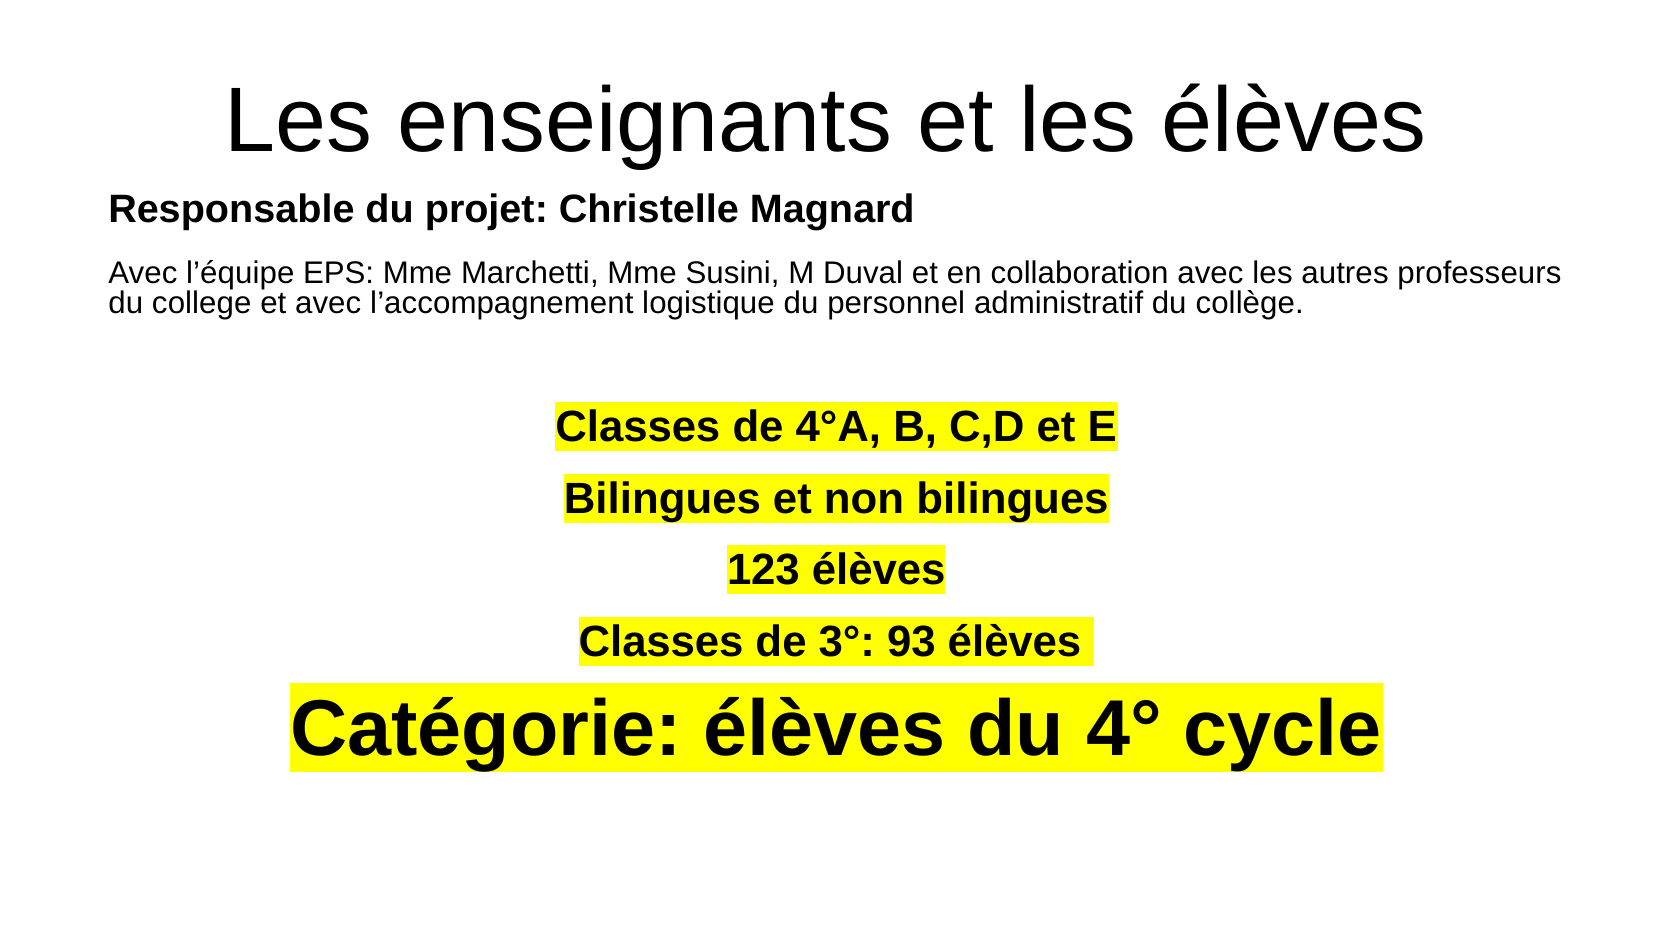

# Les enseignants et les élèves
Responsable du projet: Christelle Magnard
Avec l’équipe EPS: Mme Marchetti, Mme Susini, M Duval et en collaboration avec les autres professeurs du college et avec l’accompagnement logistique du personnel administratif du collège.
Classes de 4°A, B, C,D et E
Bilingues et non bilingues
123 élèves
Classes de 3°: 93 élèves
Catégorie: élèves du 4° cycle